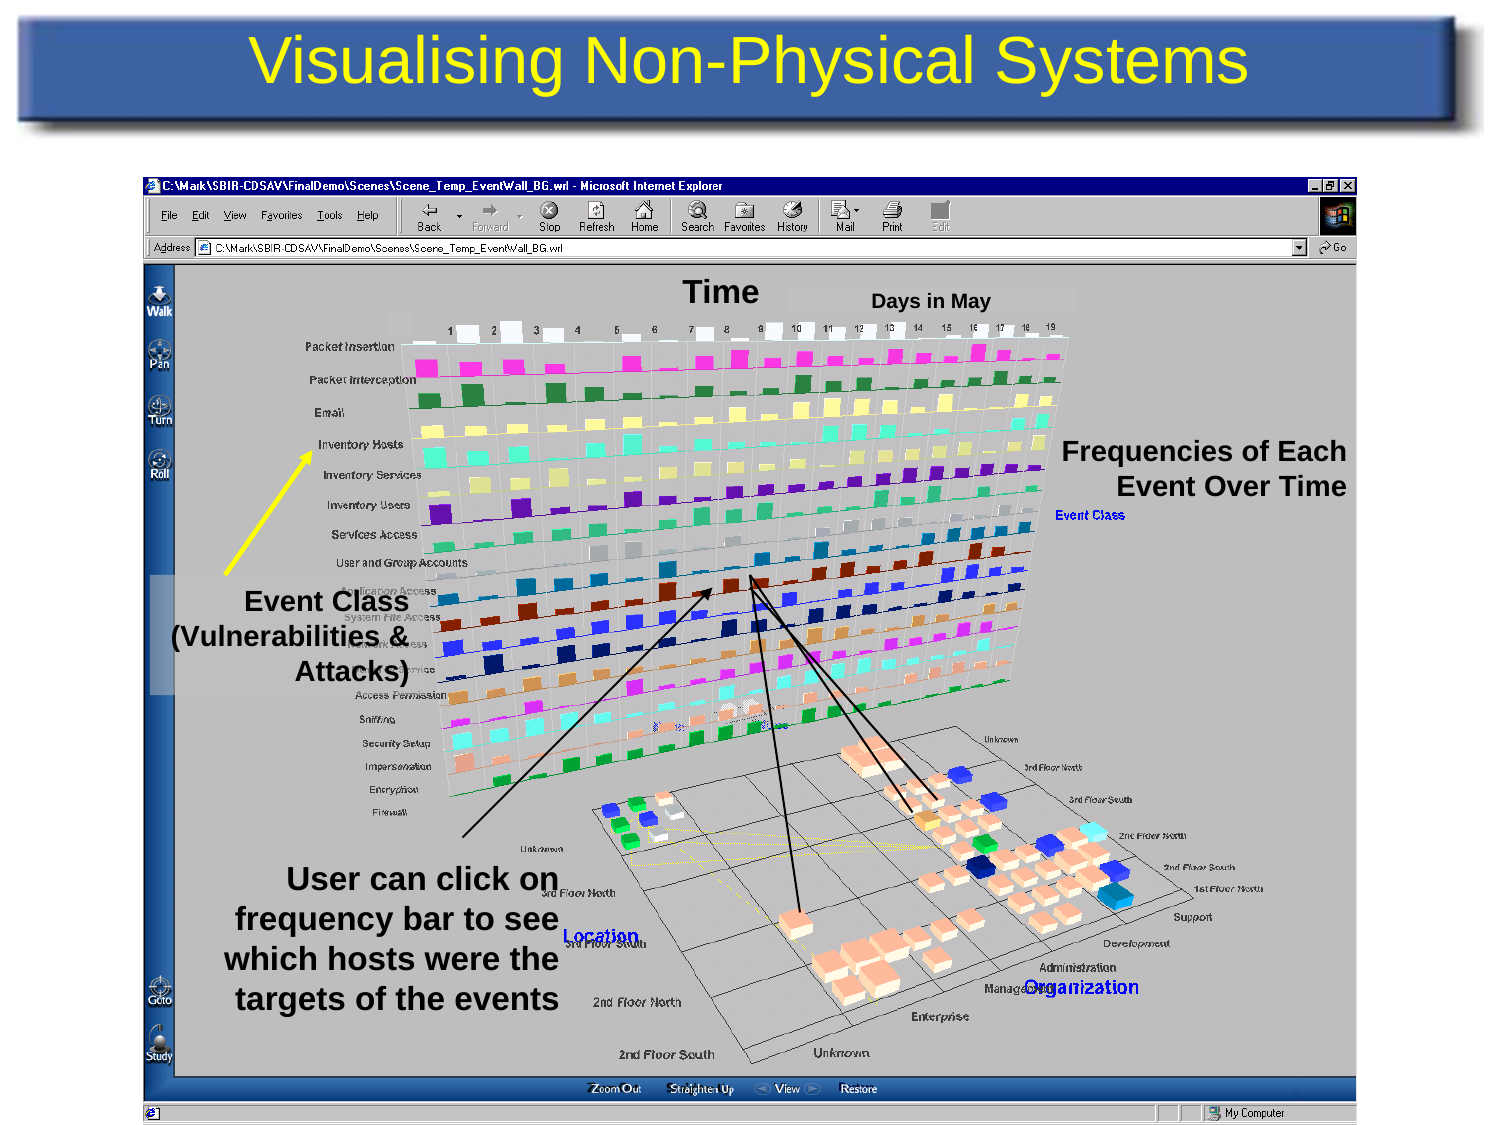

# Visualising Non-Physical Systems
Time
Days in May
Frequencies of Each Event Over Time
Event Class (Vulnerabilities & Attacks)
User can click on frequency bar to see which hosts were the targets of the events